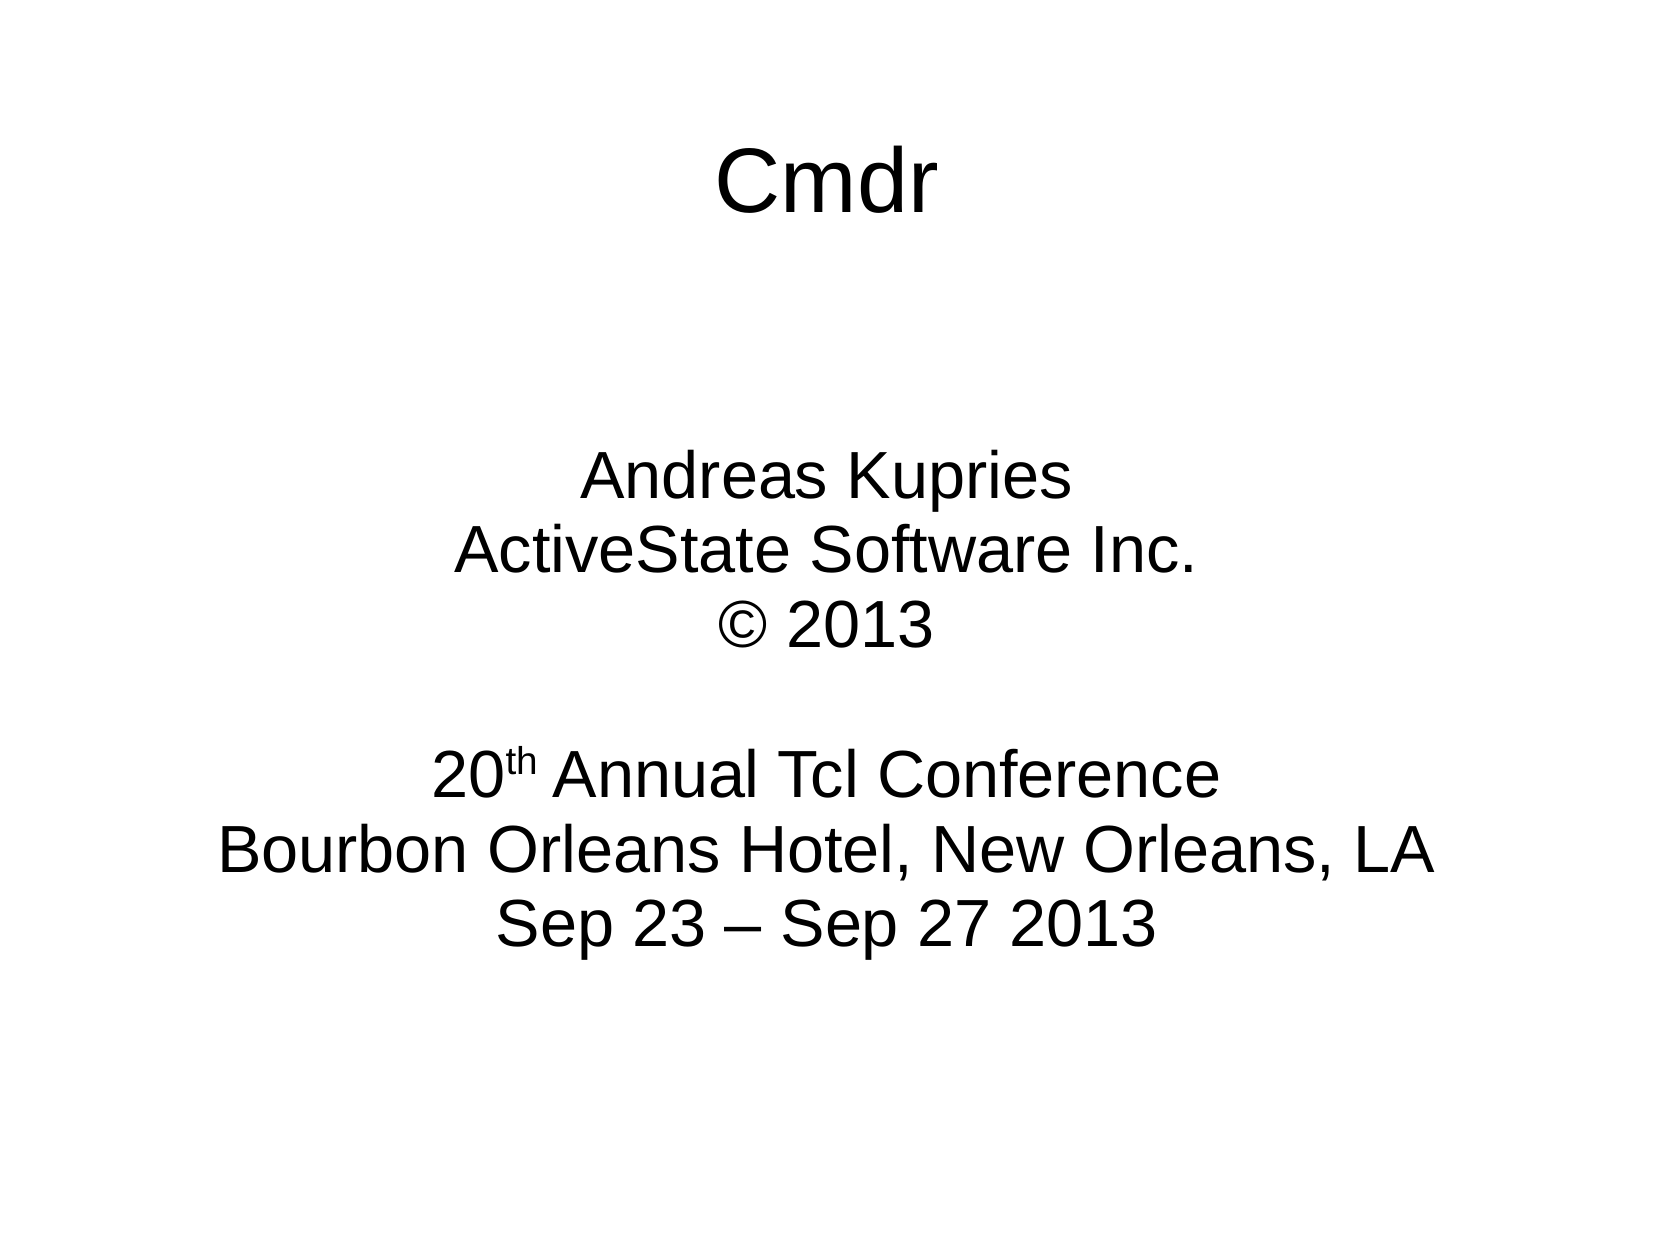

# Cmdr
Andreas Kupries
ActiveState Software Inc.
© 2013
20th Annual Tcl Conference
Bourbon Orleans Hotel, New Orleans, LA
Sep 23 – Sep 27 2013